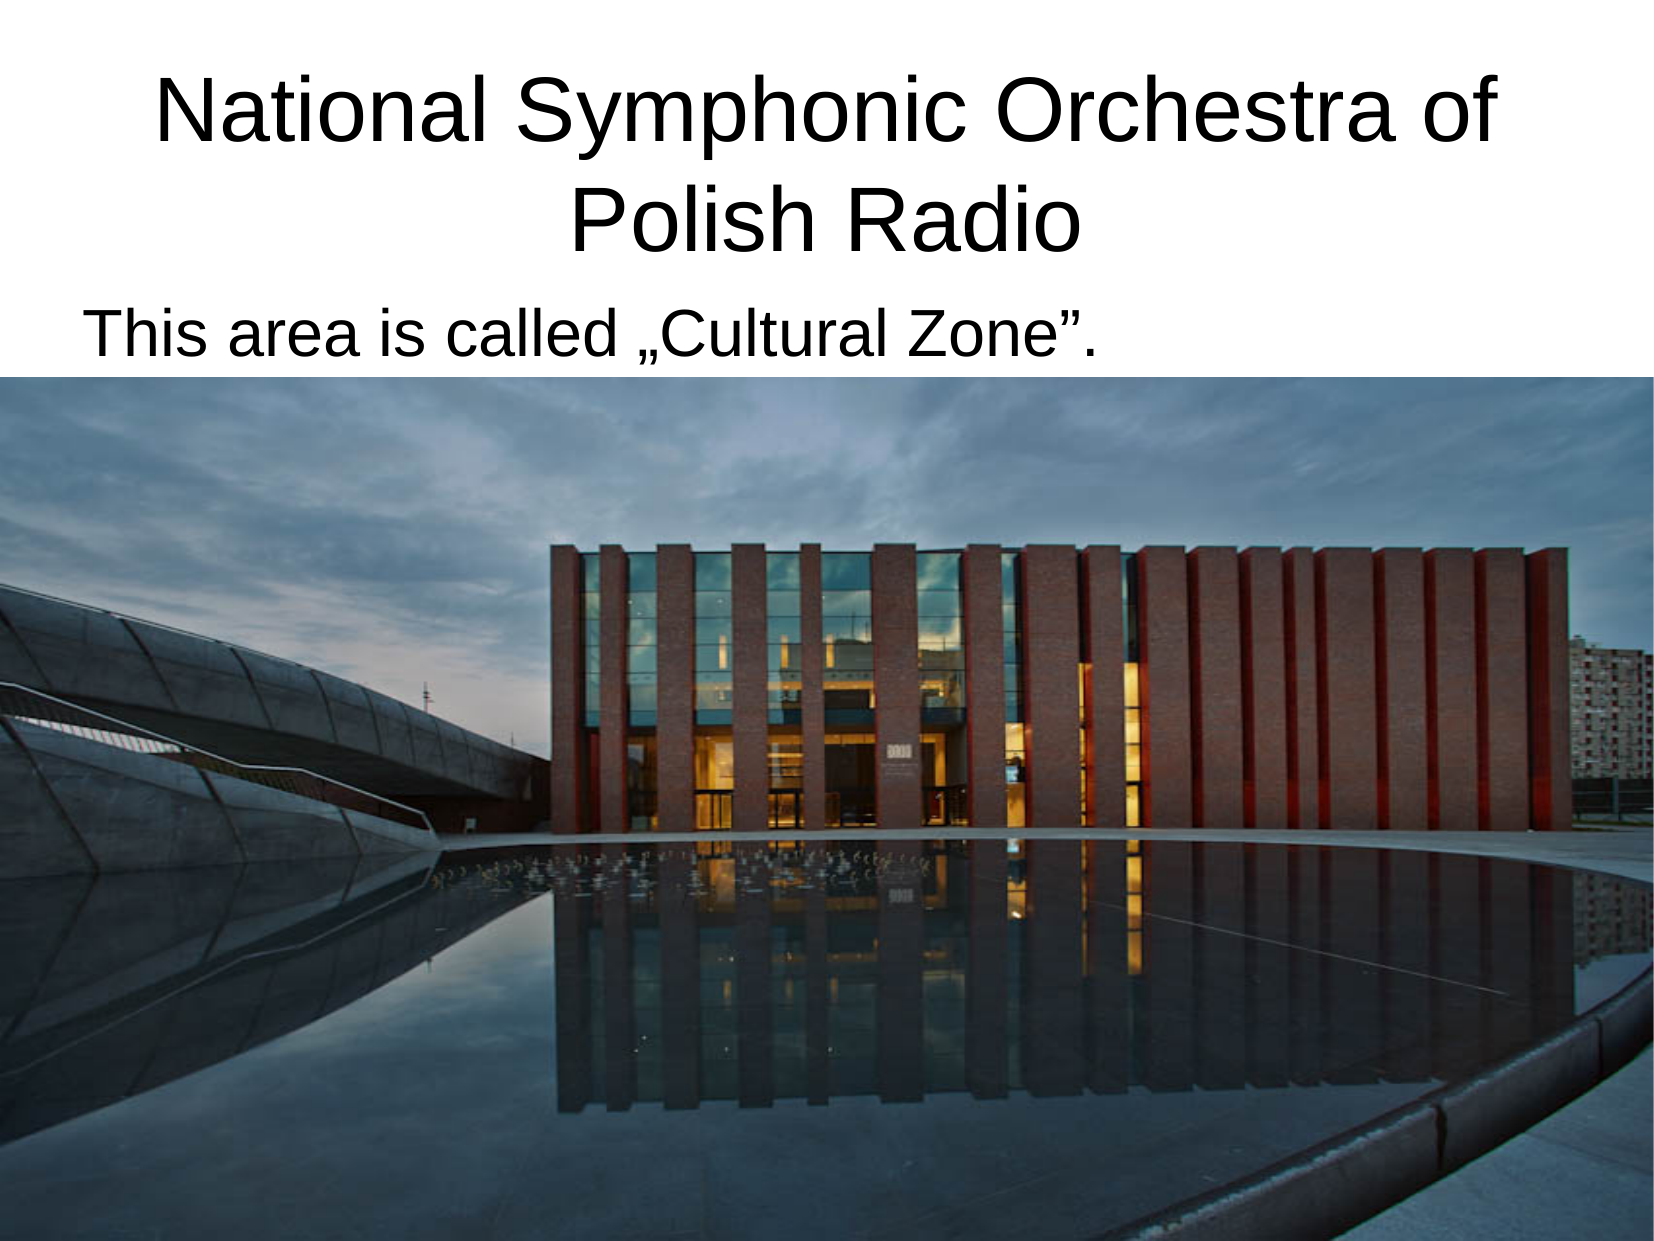

# National Symphonic Orchestra of Polish Radio
This area is called „Cultural Zone”.